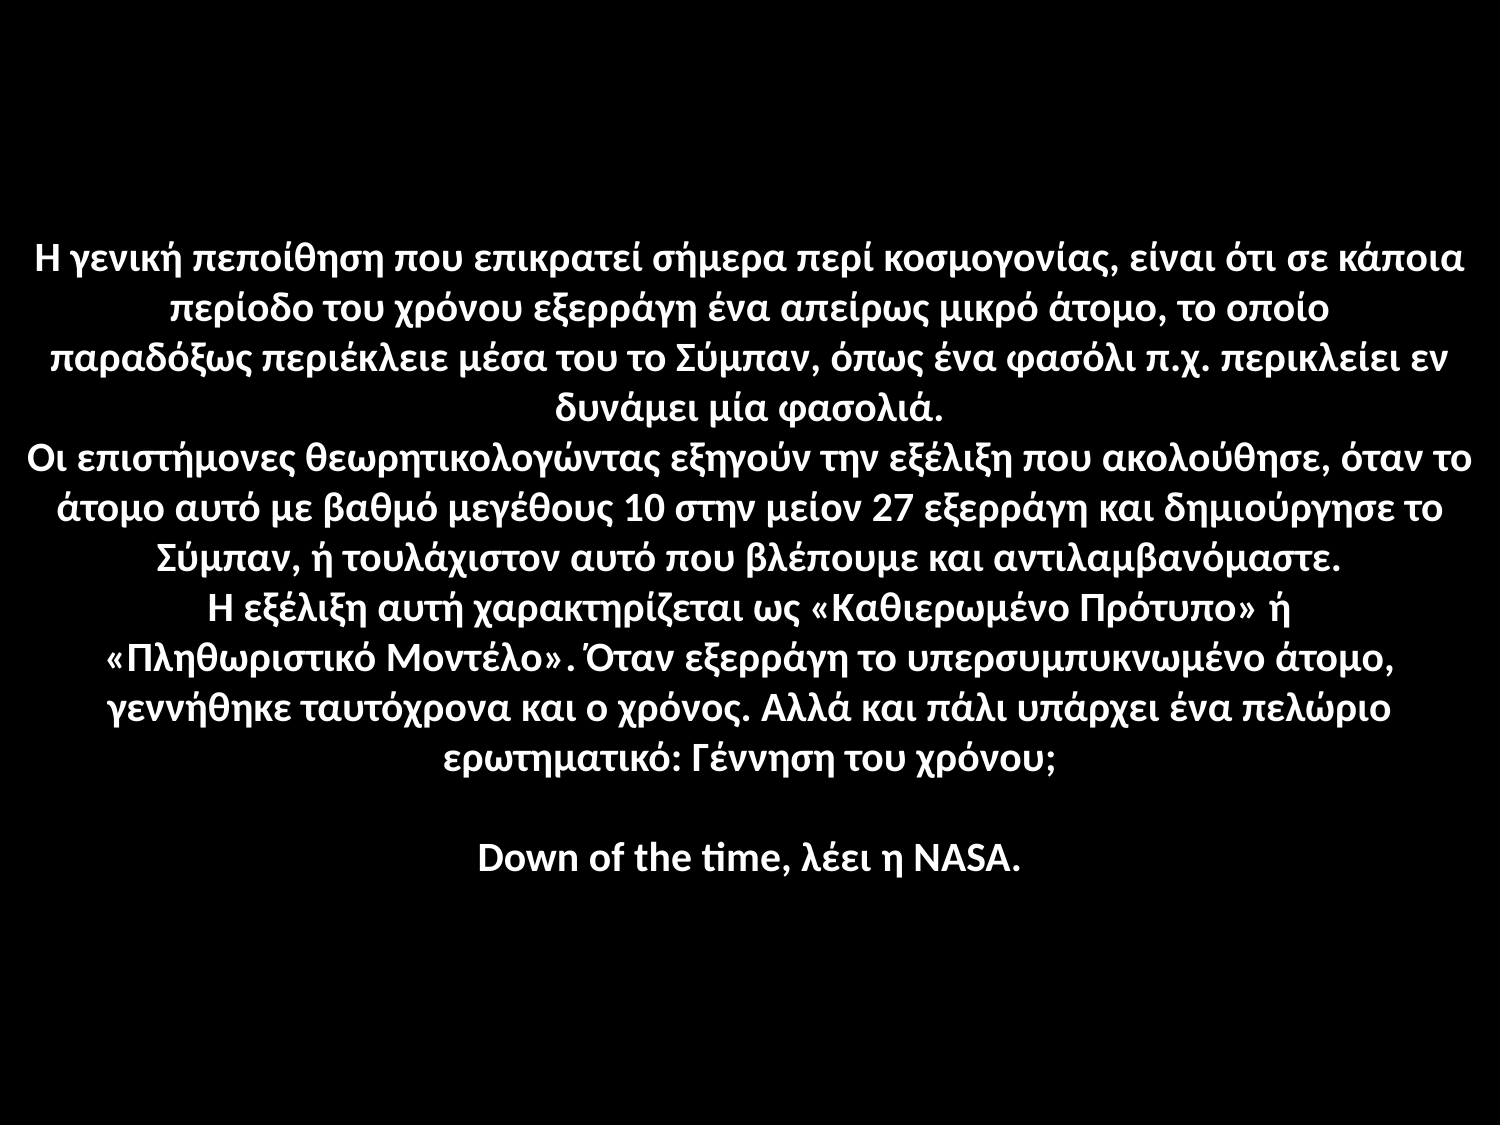

Η γενική πεποίθηση που επικρατεί σήμερα περί κοσμογονίας, είναι ότι σε κάποια περίοδο του χρόνου εξερράγη ένα απείρως μικρό άτομο, το οποίο παραδόξως περιέκλειε μέσα του το Σύμπαν, όπως ένα φασόλι π.χ. περικλείει εν δυνάμει μία φασολιά.
Οι επιστήμονες θεωρητικολογώντας εξηγούν την εξέλιξη που ακολούθησε, όταν το άτομο αυτό με βαθμό μεγέθους 10 στην μείον 27 εξερράγη και δημιούργησε το Σύμπαν, ή τουλάχιστον αυτό που βλέπουμε και αντιλαμβανόμαστε.
Η εξέλιξη αυτή χαρακτηρίζεται ως «Καθιερωμένο Πρότυπο» ή «Πληθωριστικό Μοντέλο». Όταν εξερράγη το υπερσυμπυκνωμένο άτομο, γεννήθηκε ταυτόχρονα και ο χρόνος. Αλλά και πάλι υπάρχει ένα πελώριο ερωτηματικό: Γέννηση του χρόνου;
Down of the time, λέει η NASA.